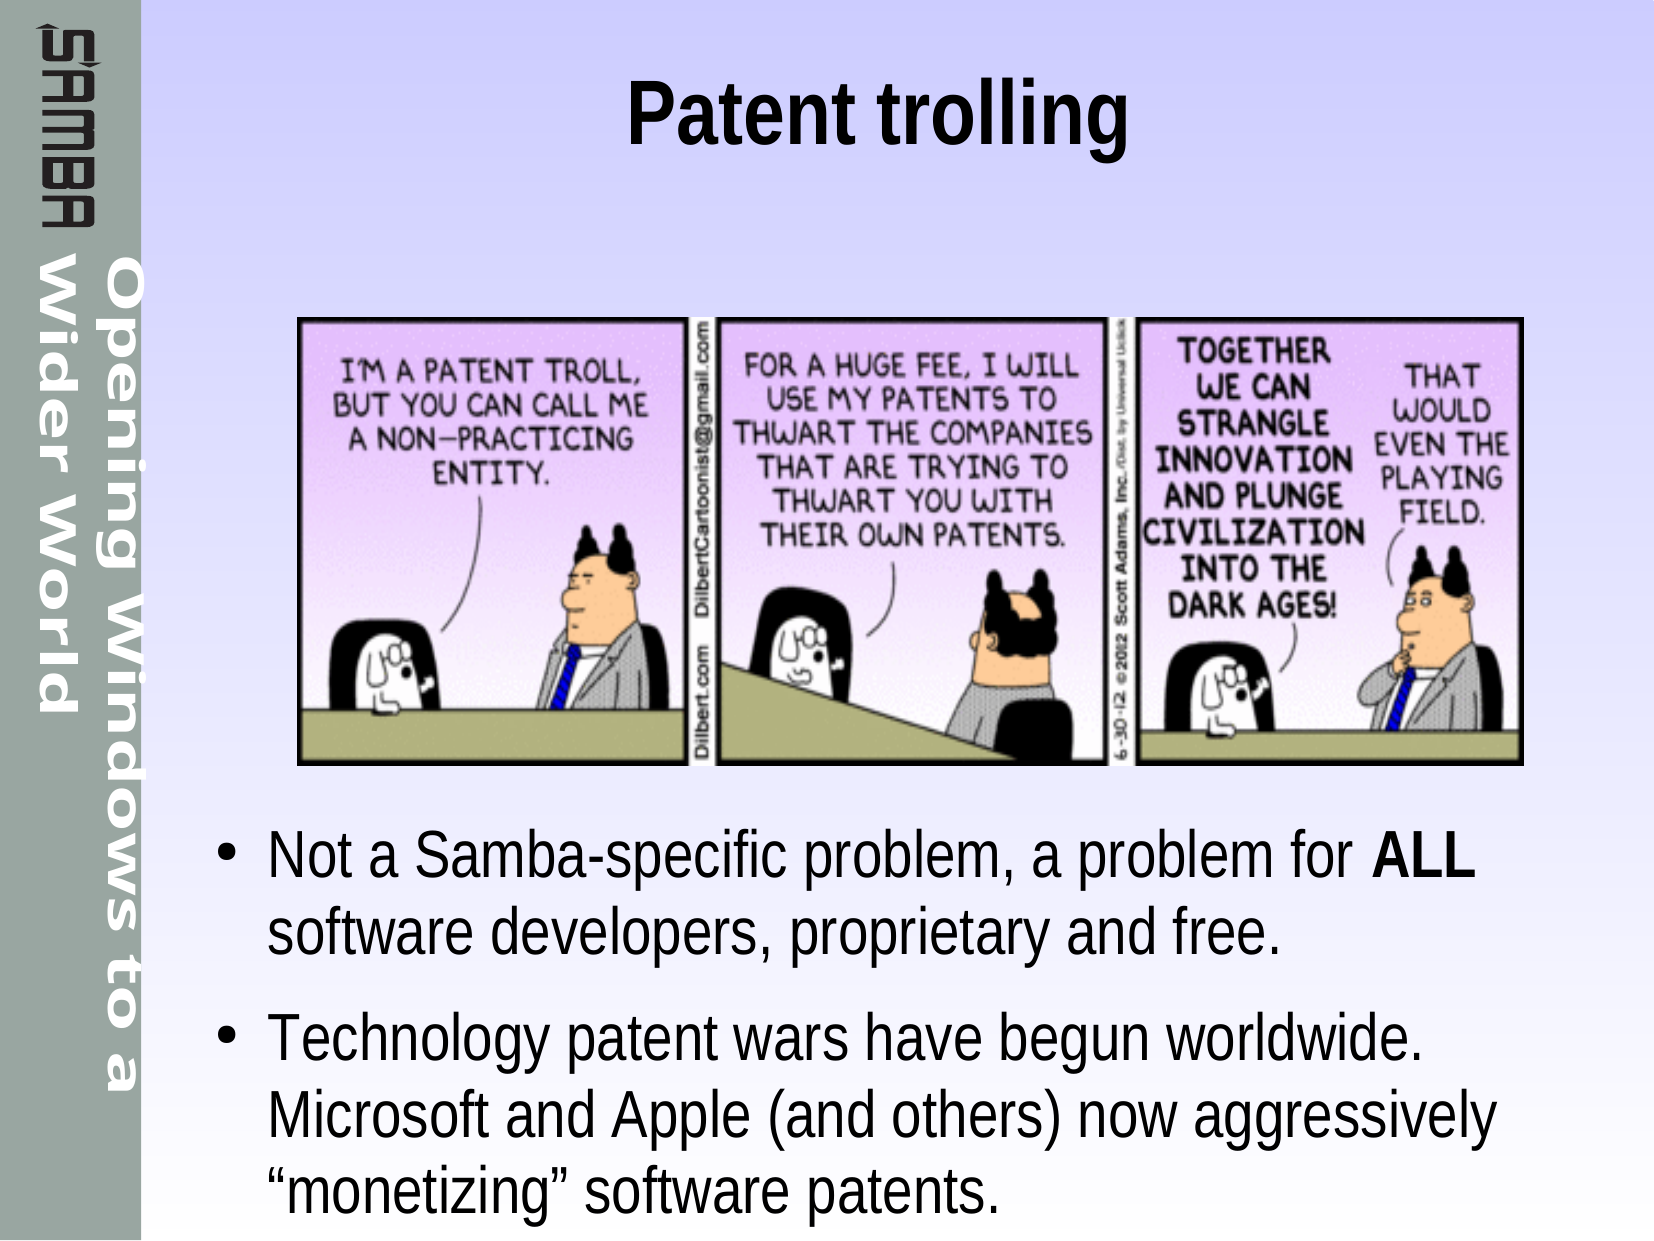

# Patent trolling
Not a Samba-specific problem, a problem for ALL software developers, proprietary and free.
Technology patent wars have begun worldwide. Microsoft and Apple (and others) now aggressively “monetizing” software patents.